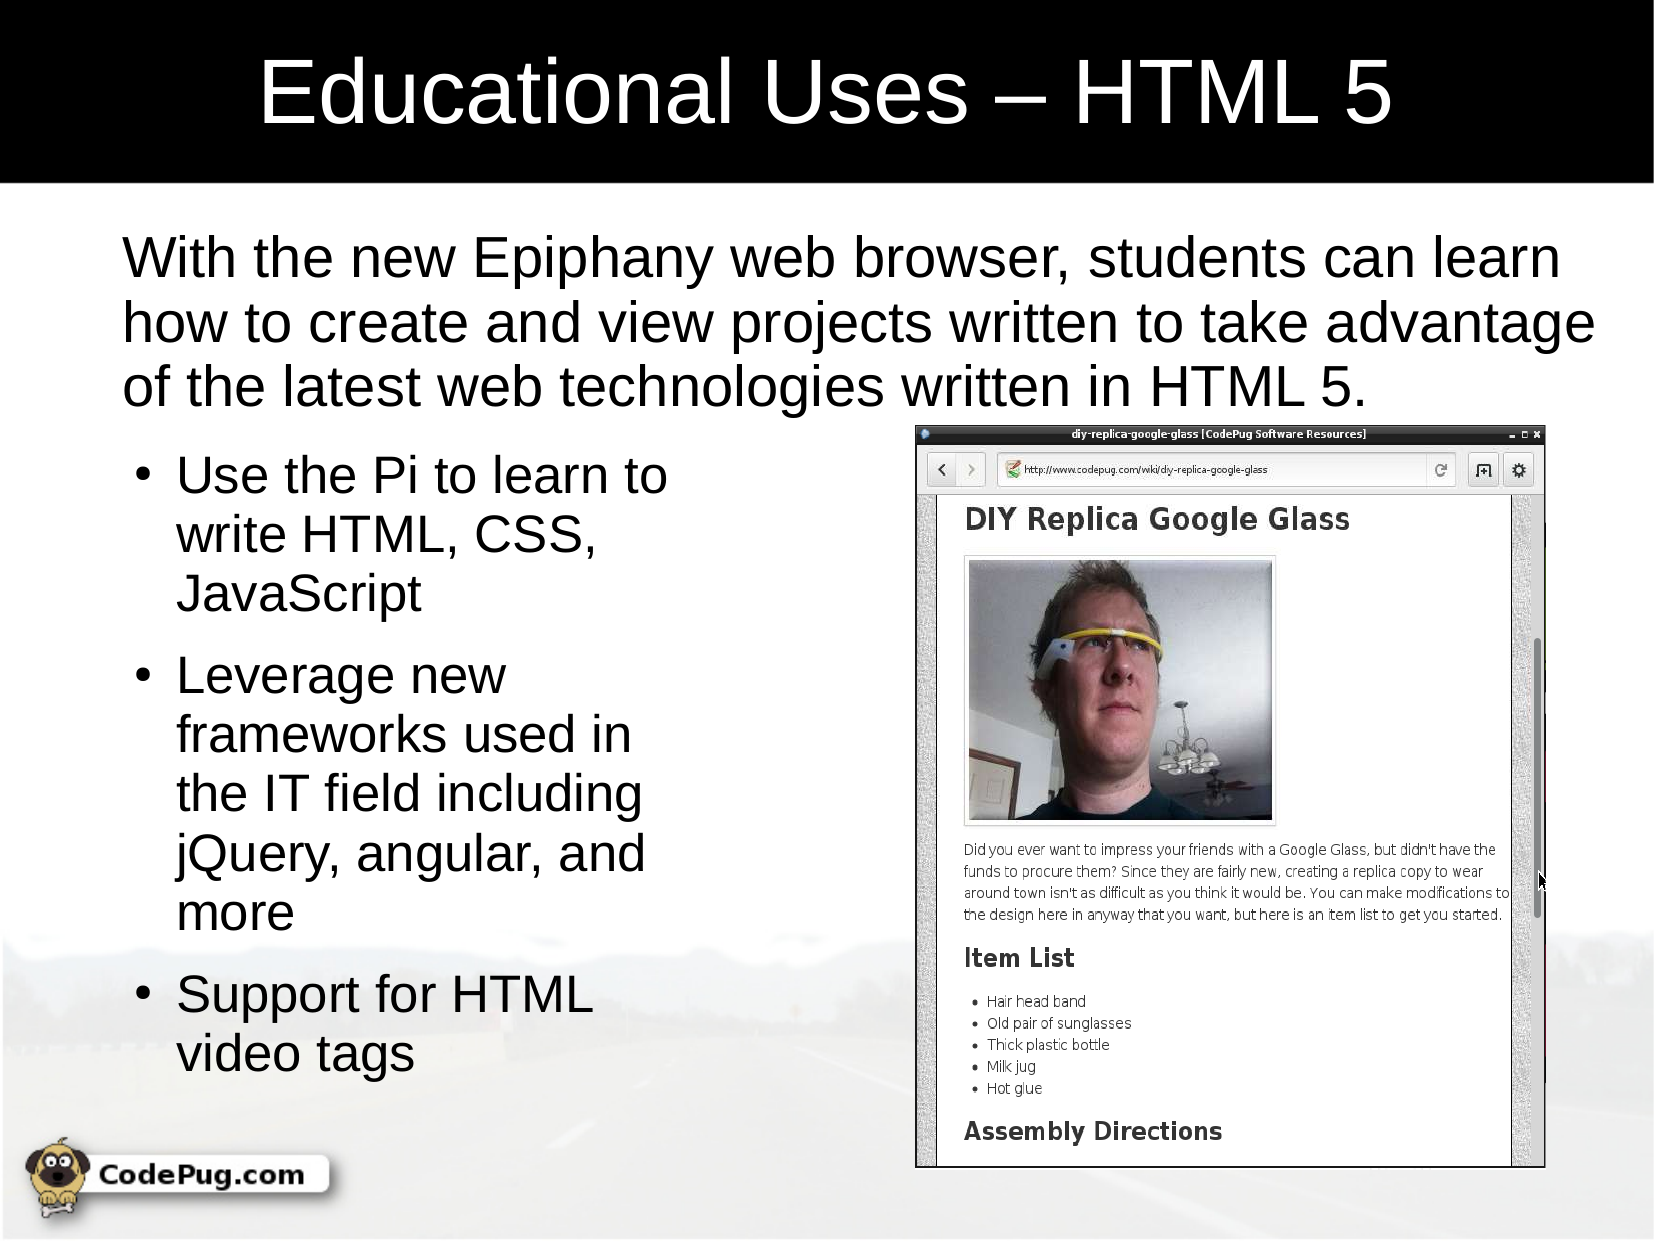

# Educational Uses – HTML 5
With the new Epiphany web browser, students can learn how to create and view projects written to take advantage of the latest web technologies written in HTML 5.
Use the Pi to learn to write HTML, CSS, JavaScript
Leverage new frameworks used in the IT field including jQuery, angular, and more
Support for HTML video tags